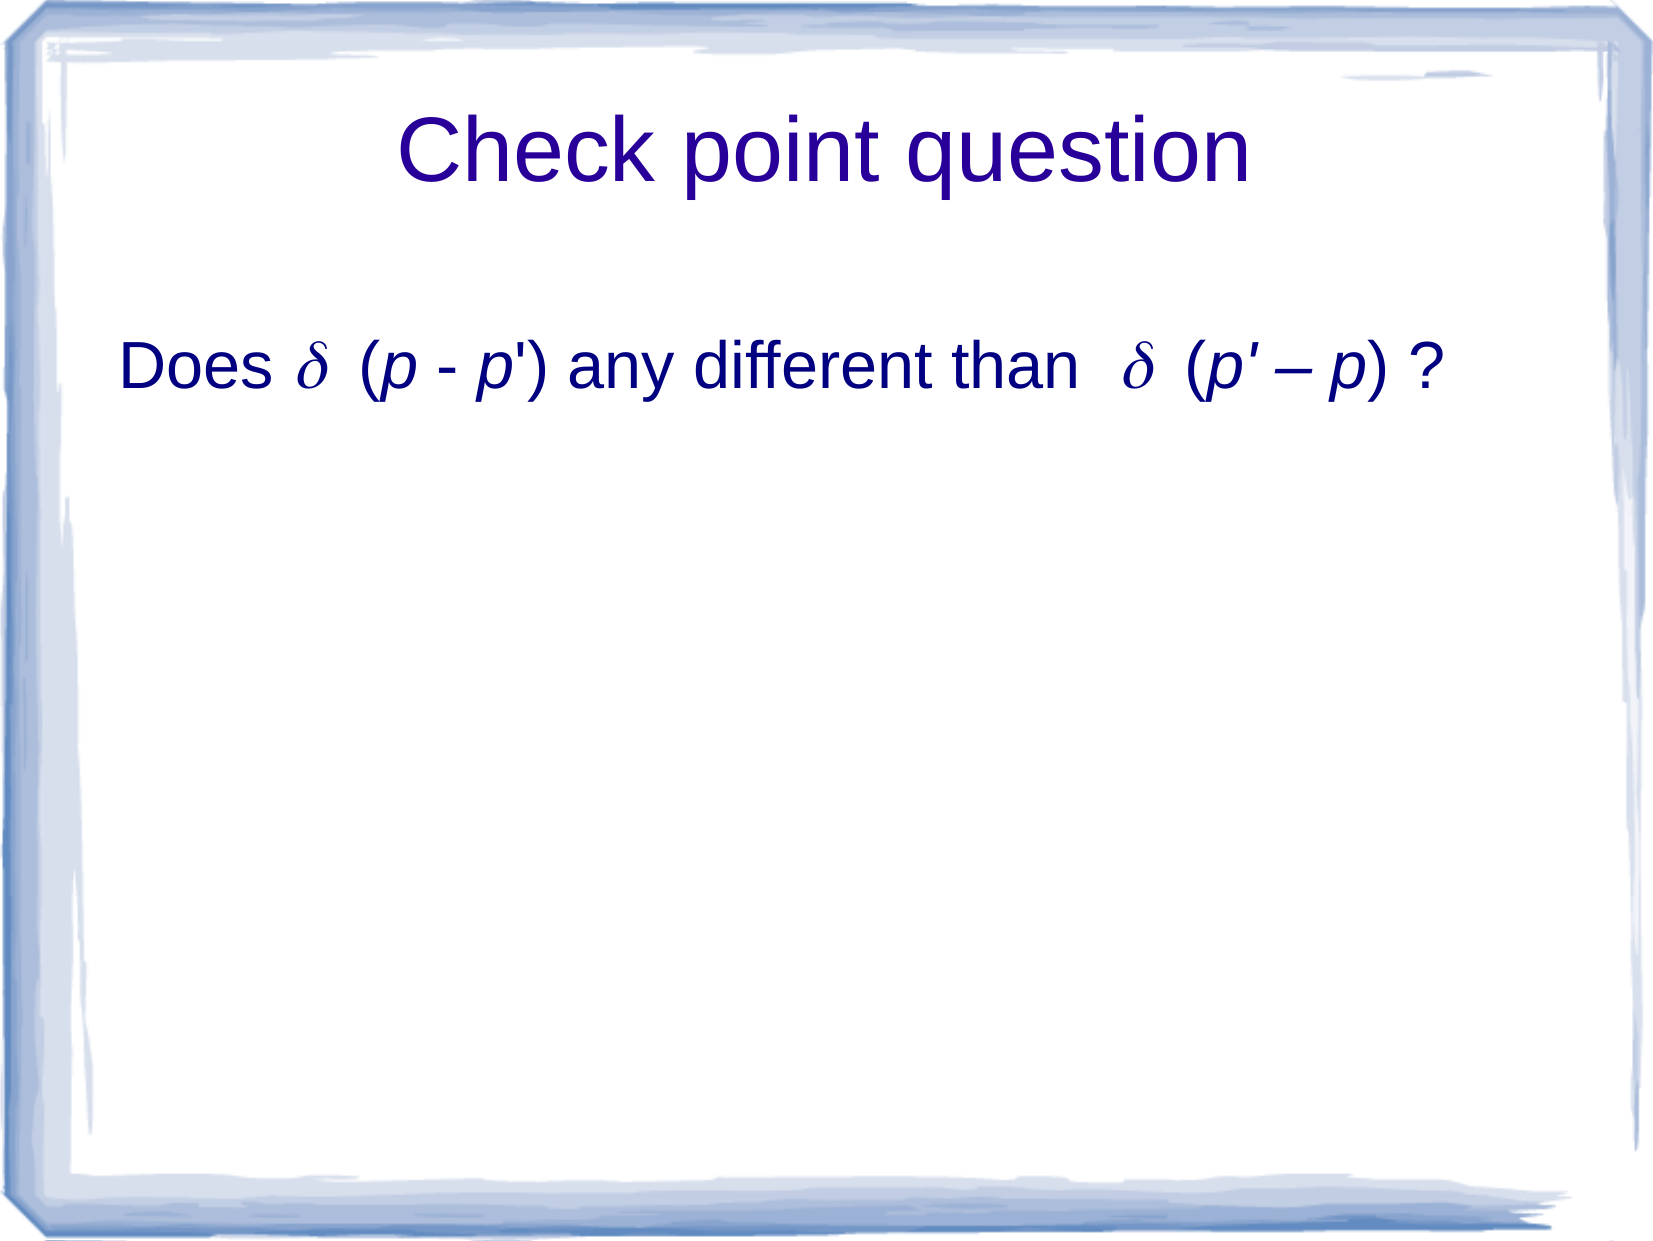

# Check point question
Does d (p - p') any different than d (p' – p) ?